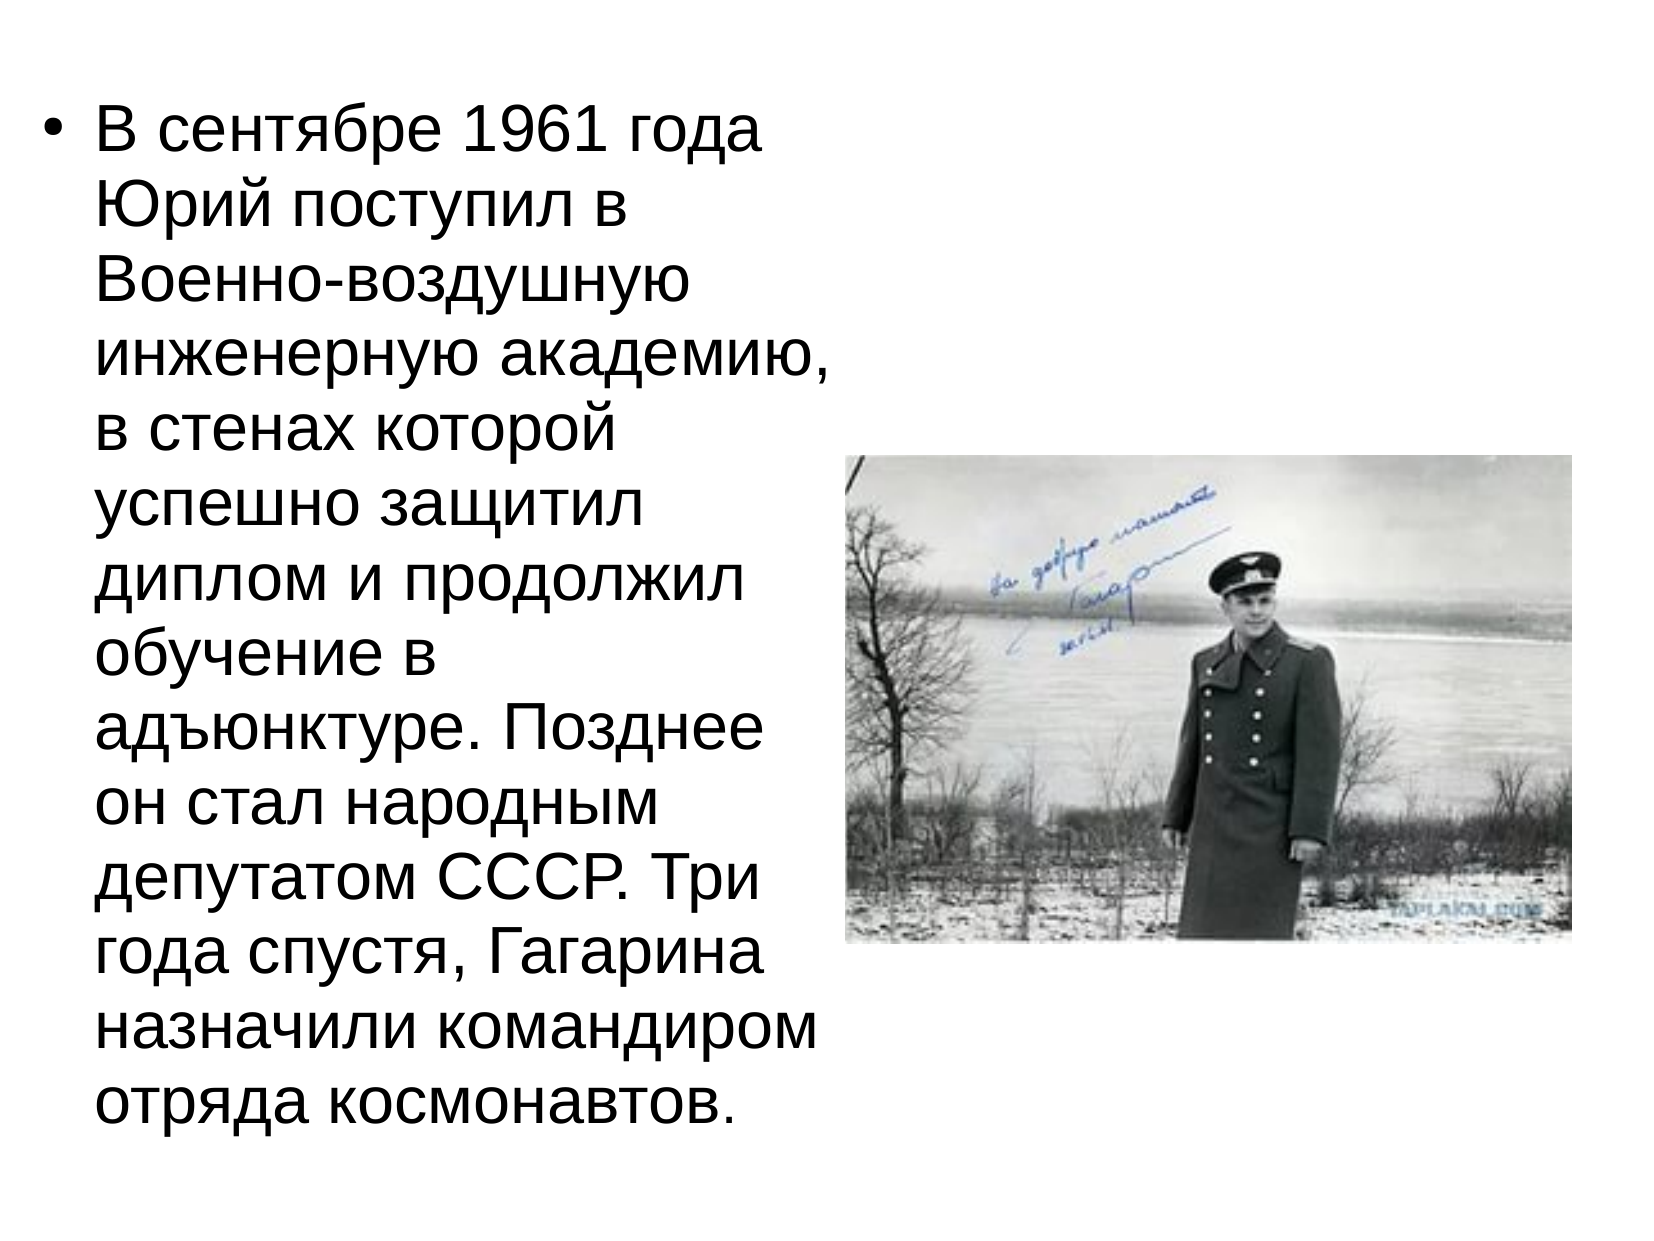

# В сентябре 1961 года Юрий поступил в Военно-воздушную инженерную академию, в стенах которой успешно защитил диплом и продолжил обучение в адъюнктуре. Позднее он стал народным депутатом СССР. Три года спустя, Гагарина назначили командиром отряда космонавтов.